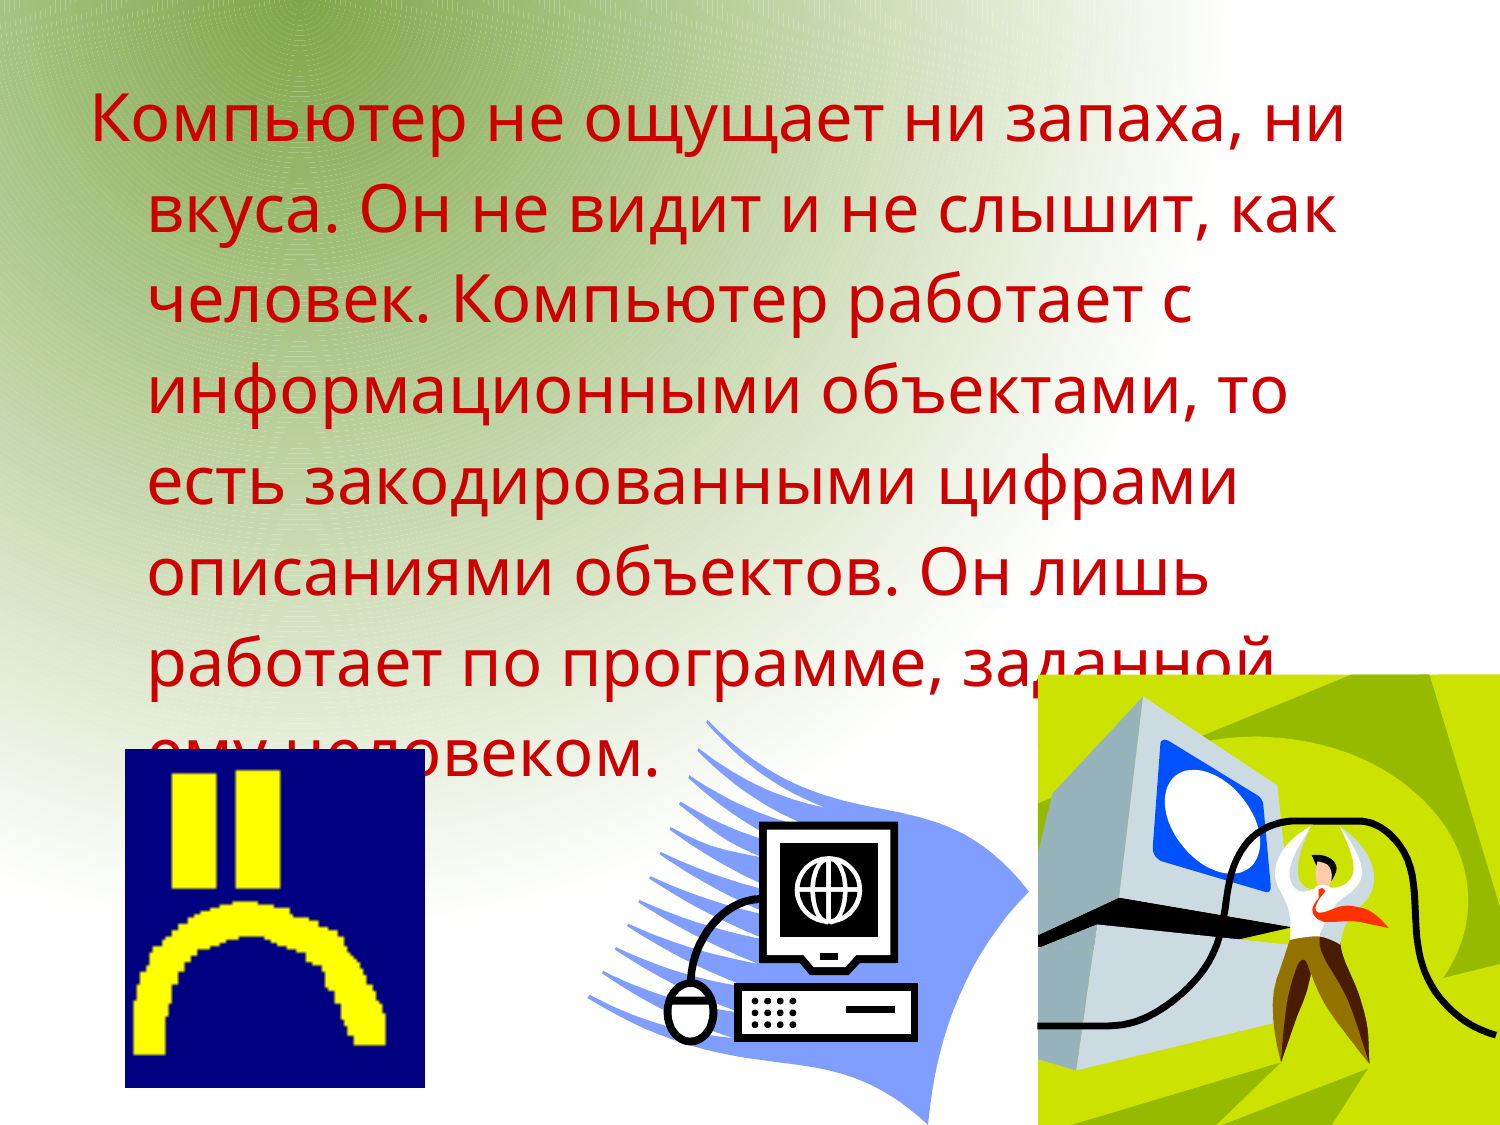

# Компьютер не ощущает ни запаха, ни вкуса. Он не видит и не слышит, как человек. Компьютер работает с информационными объектами, то есть закодированными цифрами описаниями объектов. Он лишь работает по программе, заданной ему человеком.